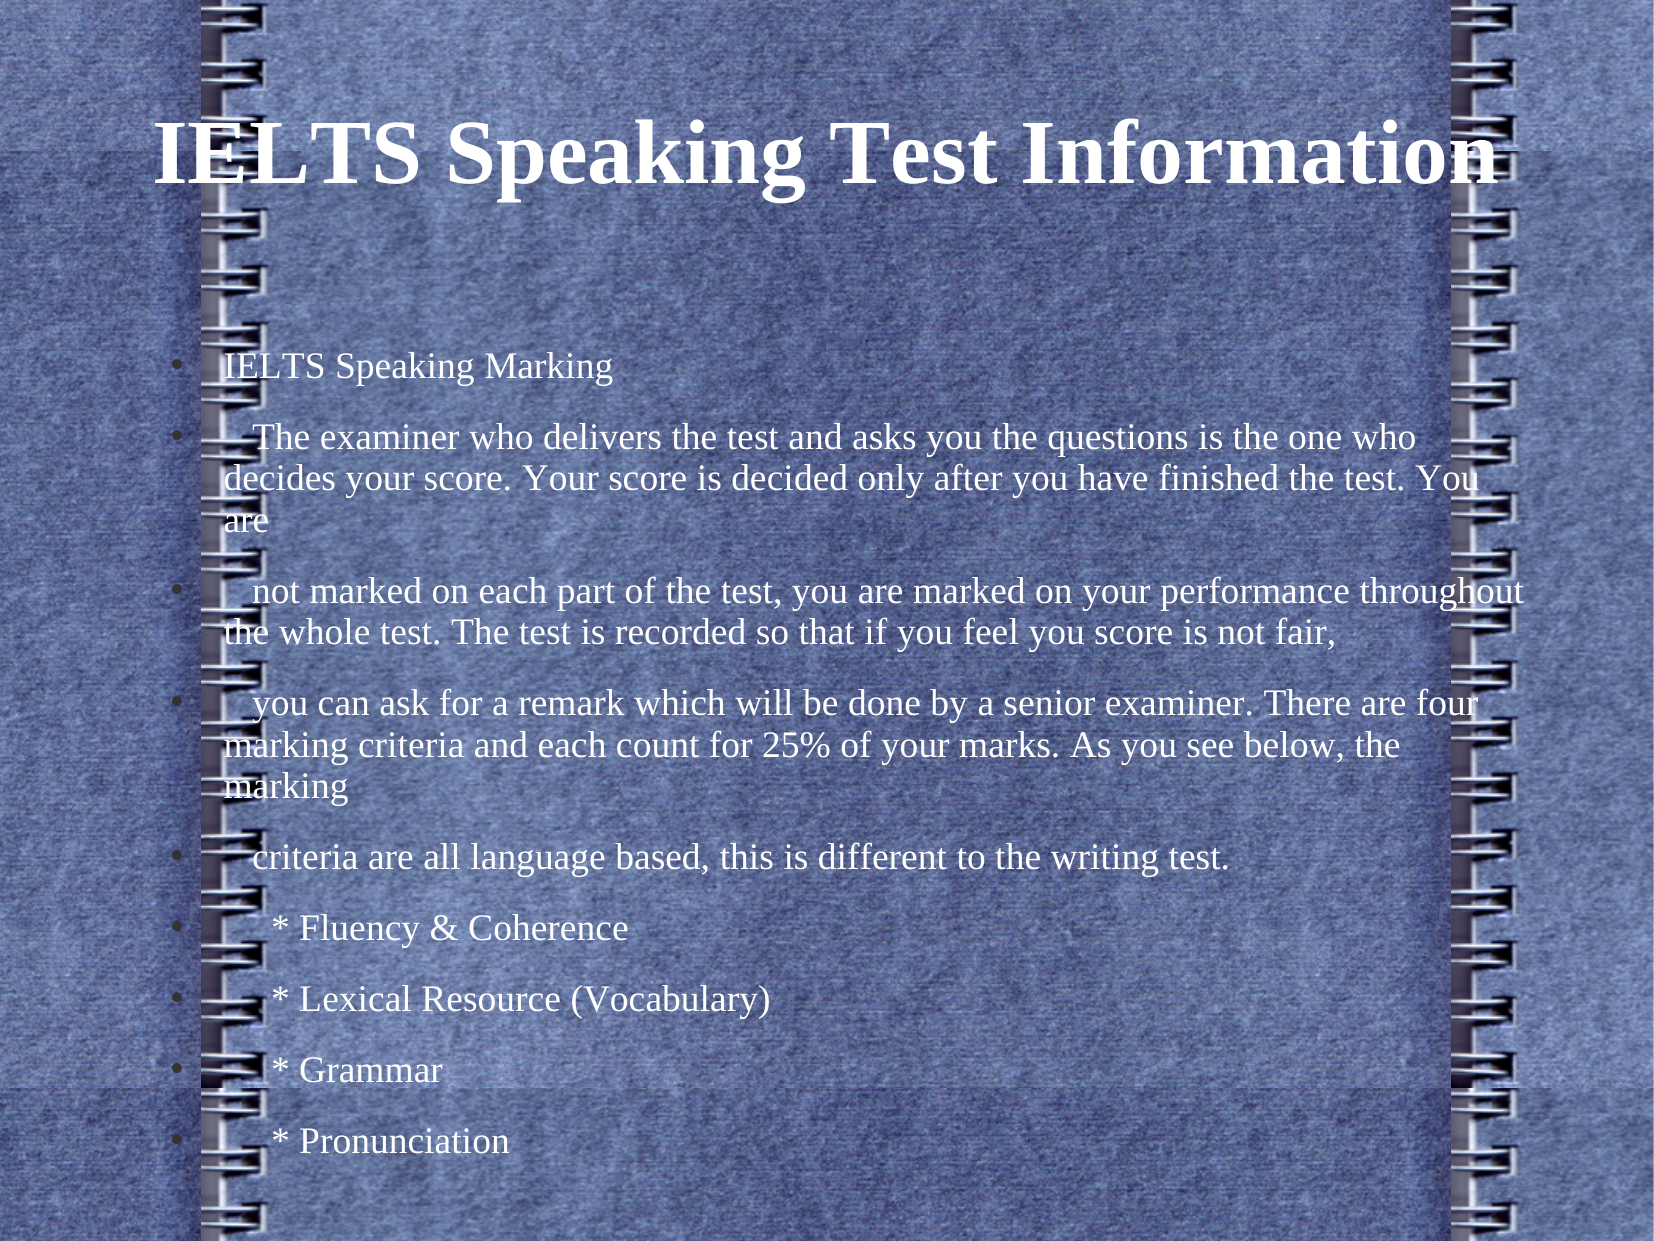

# IELTS Speaking Test Information
IELTS Speaking Marking
 The examiner who delivers the test and asks you the questions is the one who decides your score. Your score is decided only after you have finished the test. You are
 not marked on each part of the test, you are marked on your performance throughout the whole test. The test is recorded so that if you feel you score is not fair,
 you can ask for a remark which will be done by a senior examiner. There are four marking criteria and each count for 25% of your marks. As you see below, the marking
 criteria are all language based, this is different to the writing test.
 * Fluency & Coherence
 * Lexical Resource (Vocabulary)
 * Grammar
 * Pronunciation